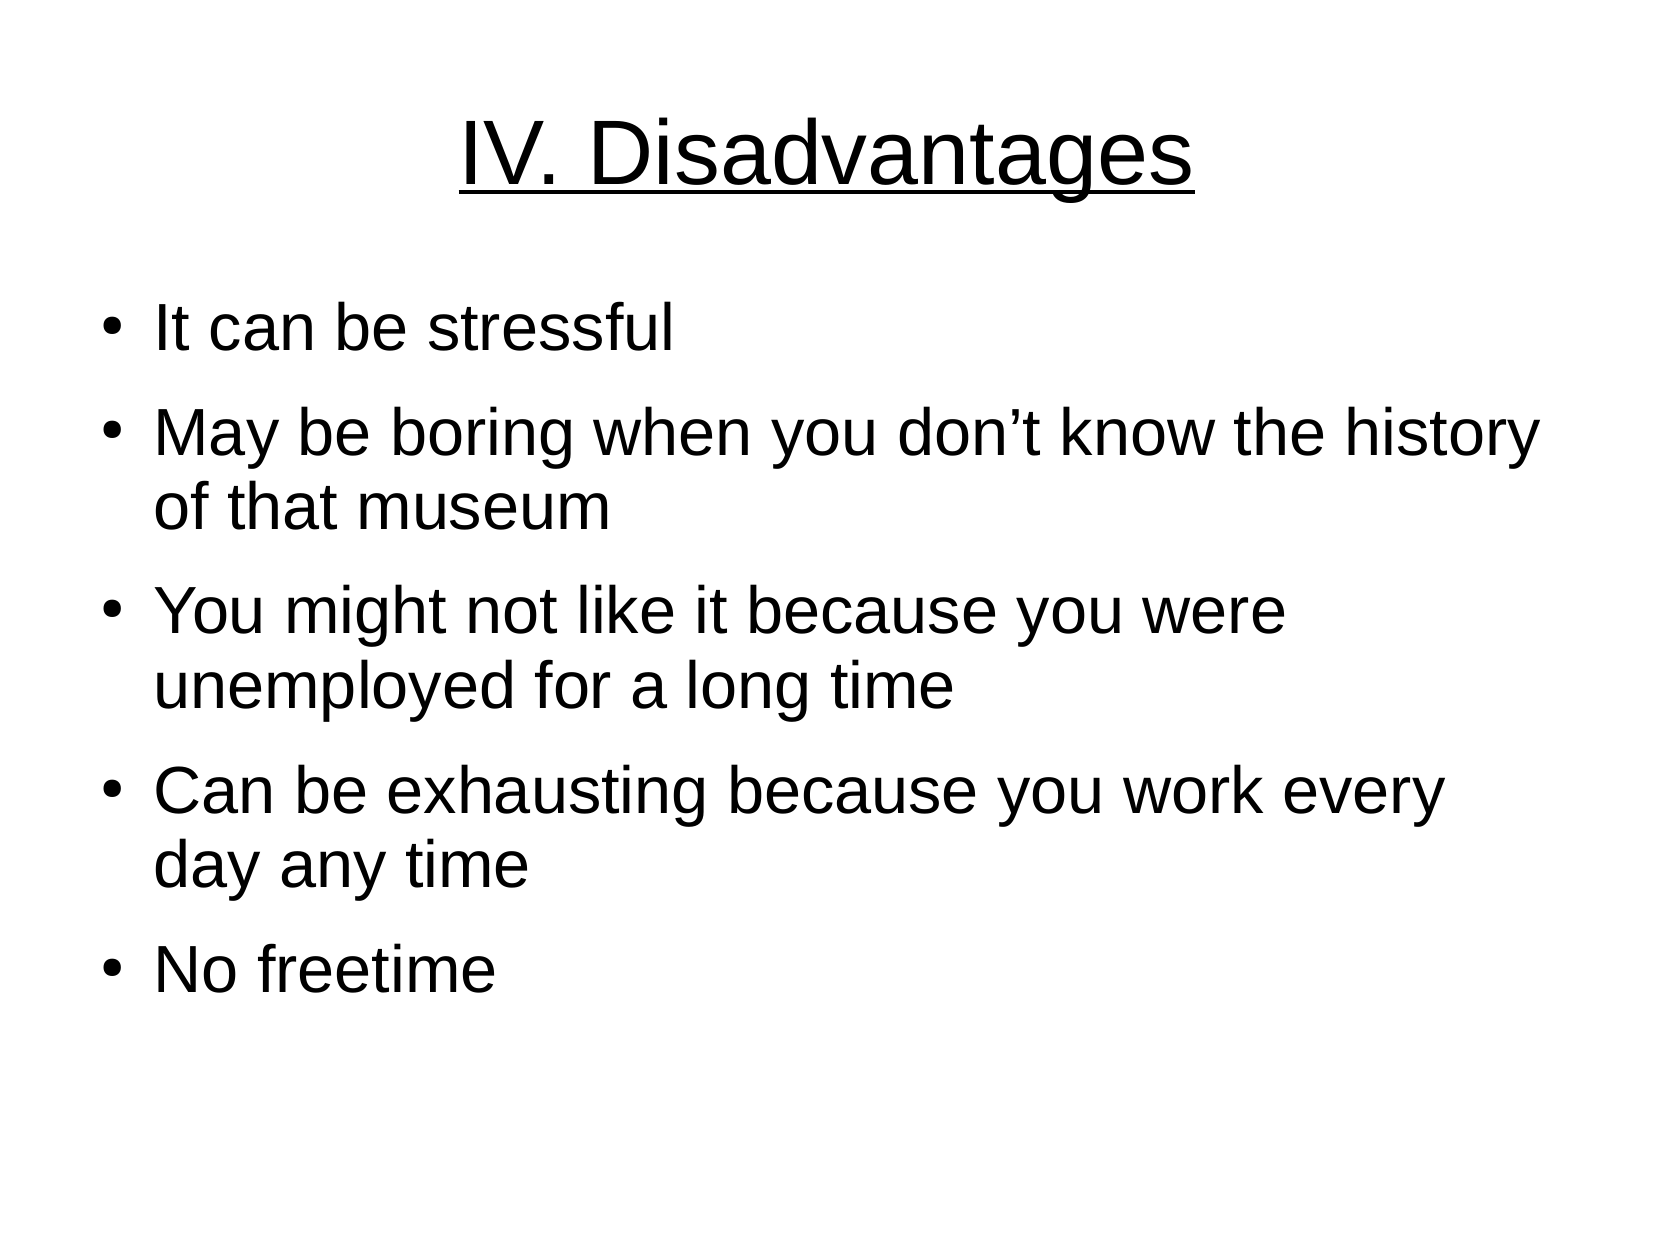

# IV. Disadvantages
It can be stressful
May be boring when you don’t know the history of that museum
You might not like it because you were unemployed for a long time
Can be exhausting because you work every day any time
No freetime